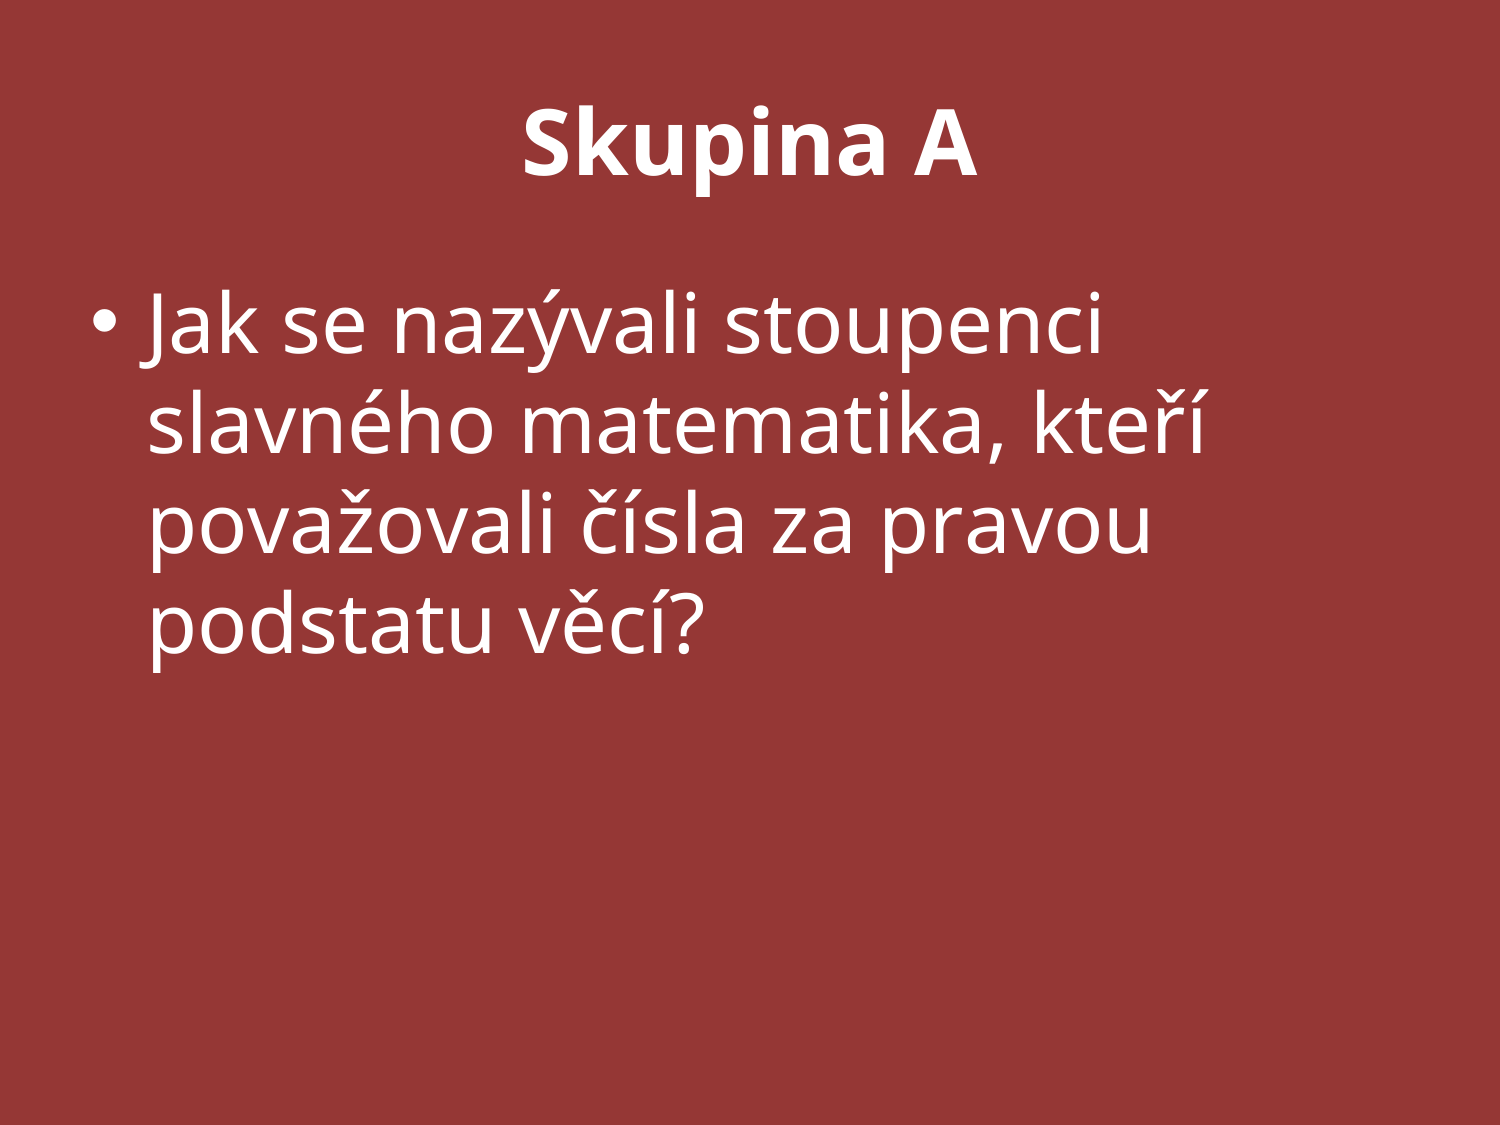

# Skupina A
Jak se nazývali stoupenci slavného matematika, kteří považovali čísla za pravou podstatu věcí?